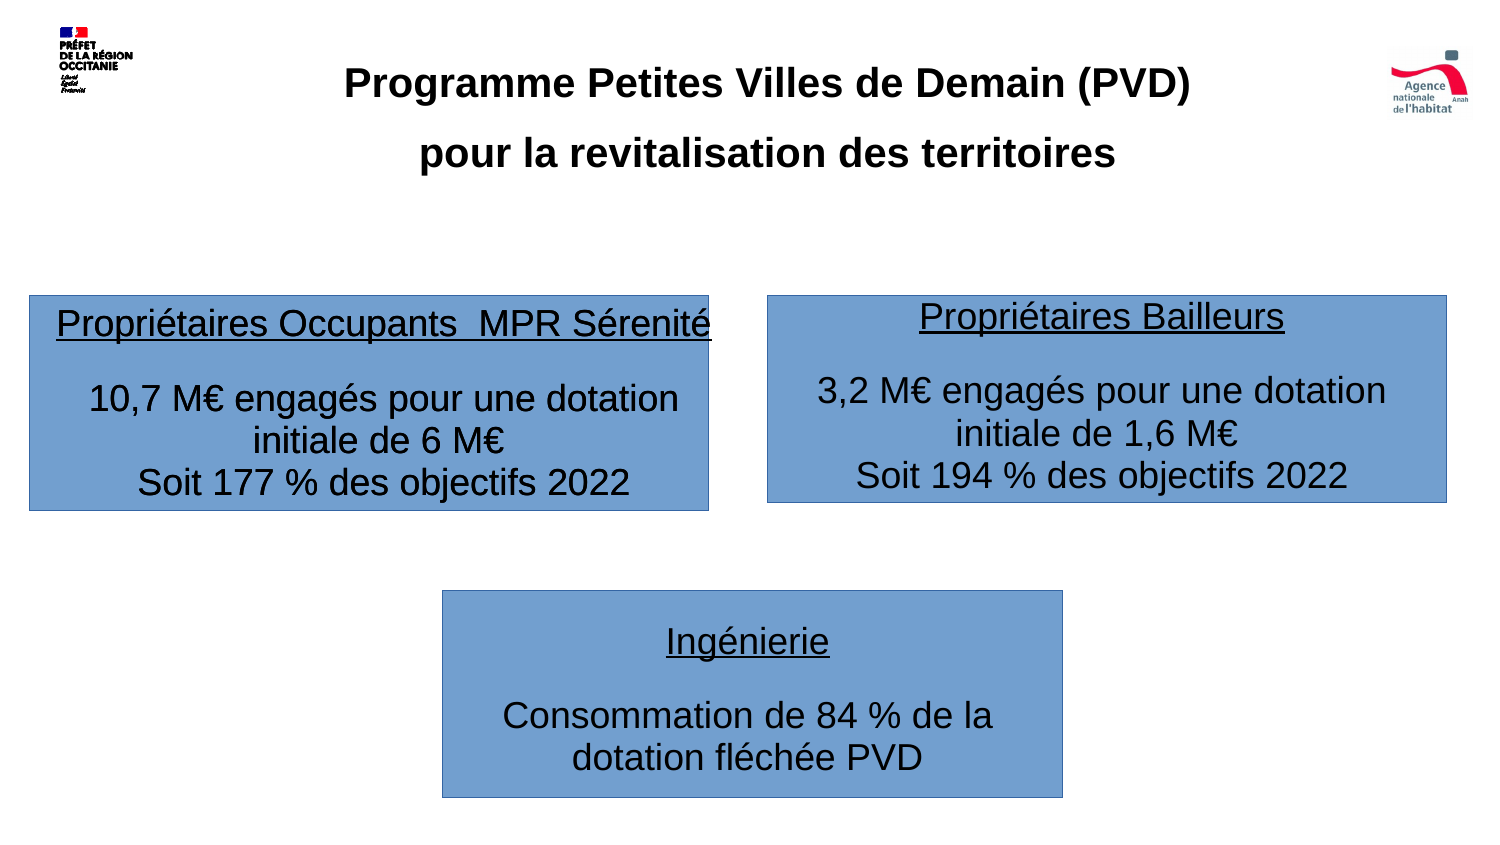

Programme Petites Villes de Demain (PVD)
pour la revitalisation des territoires
Propriétaires Occupants MPR Sérenité
10,7 M€ engagés pour une dotation initiale de 6 M€
Soit 177 % des objectifs 2022
Propriétaires Occupants MPR Sérenité
10,7 M€ engagés pour une dotation initiale de 6 M€
Soit 177 % des objectifs 2022
Propriétaires Bailleurs
3,2 M€ engagés pour une dotation initiale de 1,6 M€
Soit 194 % des objectifs 2022
Ingénierie
Consommation de 84 % de la dotation fléchée PVD